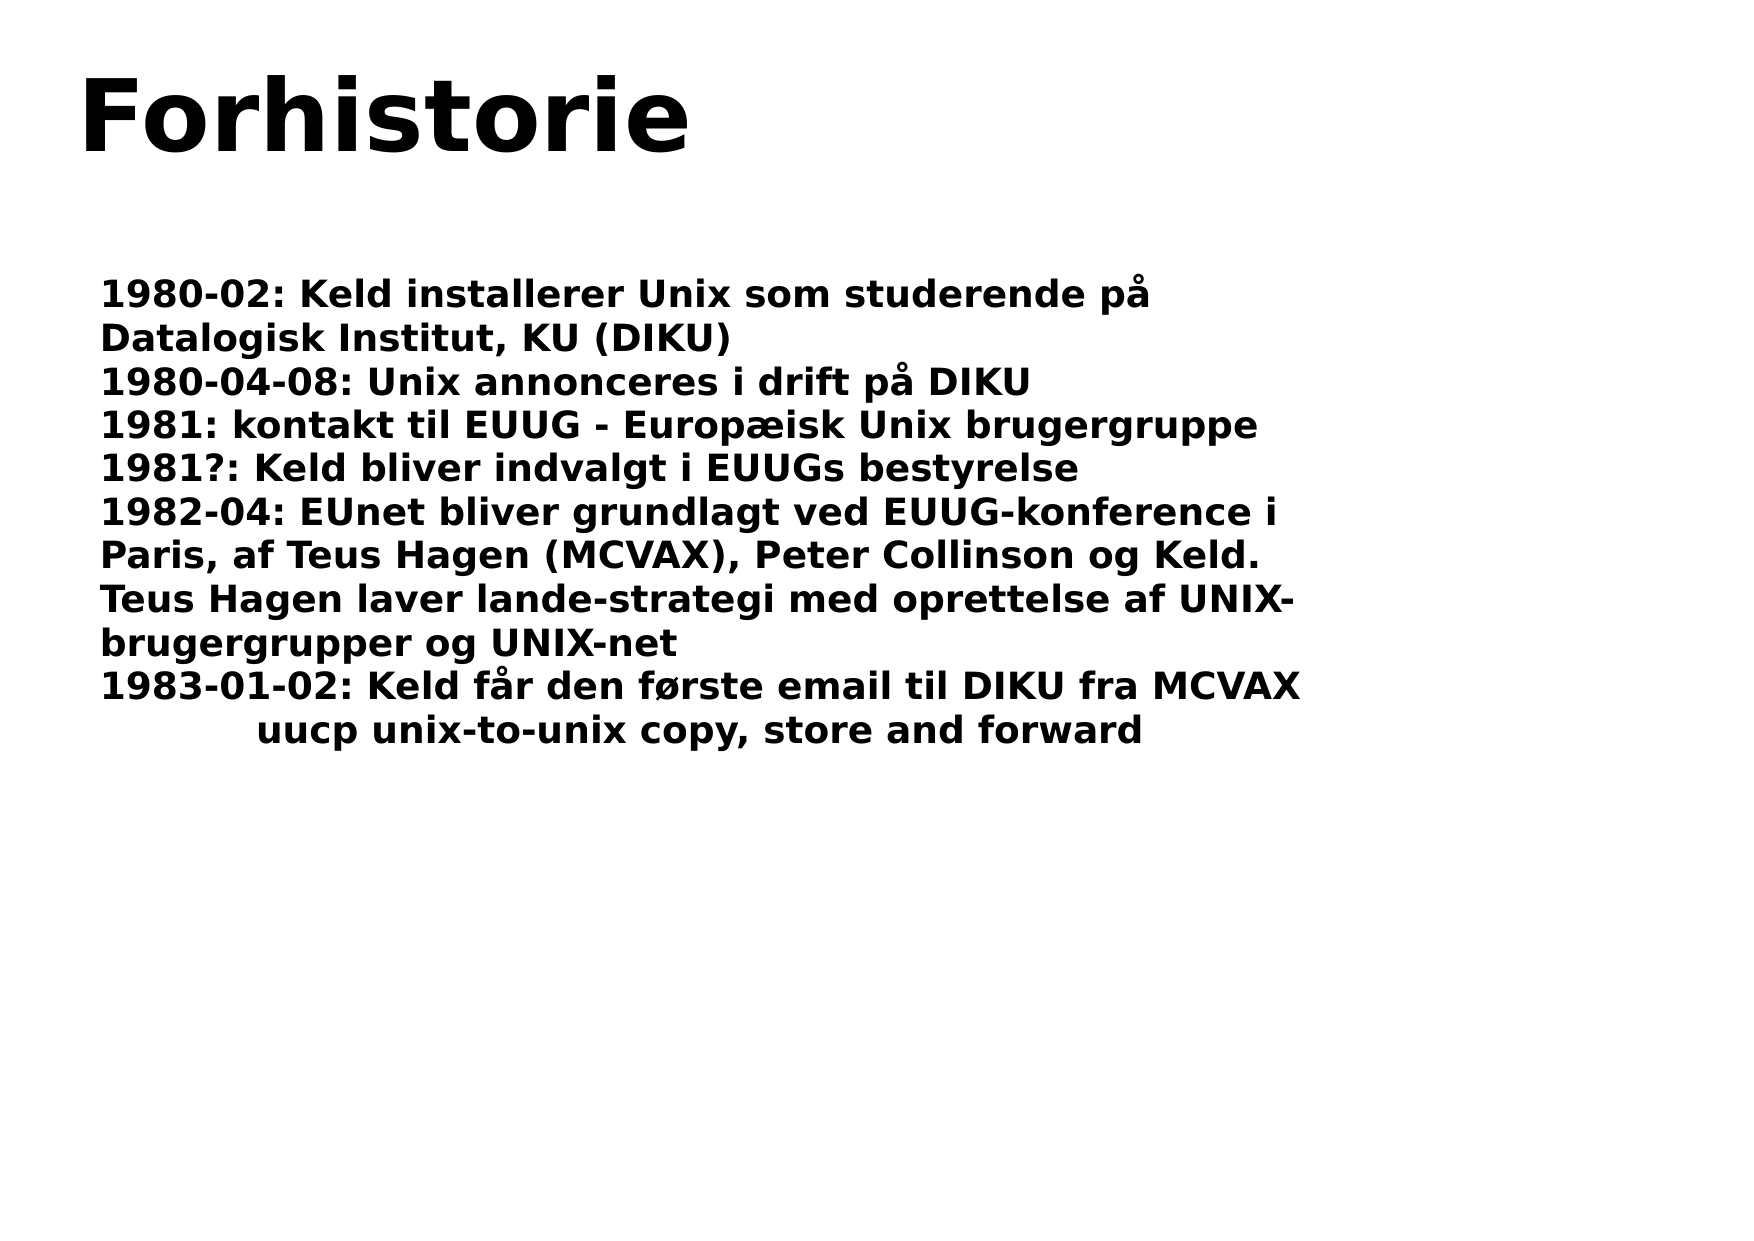

Forhistorie
1980-02: Keld installerer Unix som studerende på Datalogisk Institut, KU (DIKU)
1980-04-08: Unix annonceres i drift på DIKU
1981: kontakt til EUUG - Europæisk Unix brugergruppe
1981?: Keld bliver indvalgt i EUUGs bestyrelse
1982-04: EUnet bliver grundlagt ved EUUG-konference i Paris, af Teus Hagen (MCVAX), Peter Collinson og Keld.
Teus Hagen laver lande-strategi med oprettelse af UNIX-brugergrupper og UNIX-net
1983-01-02: Keld får den første email til DIKU fra MCVAX
 uucp unix-to-unix copy, store and forward